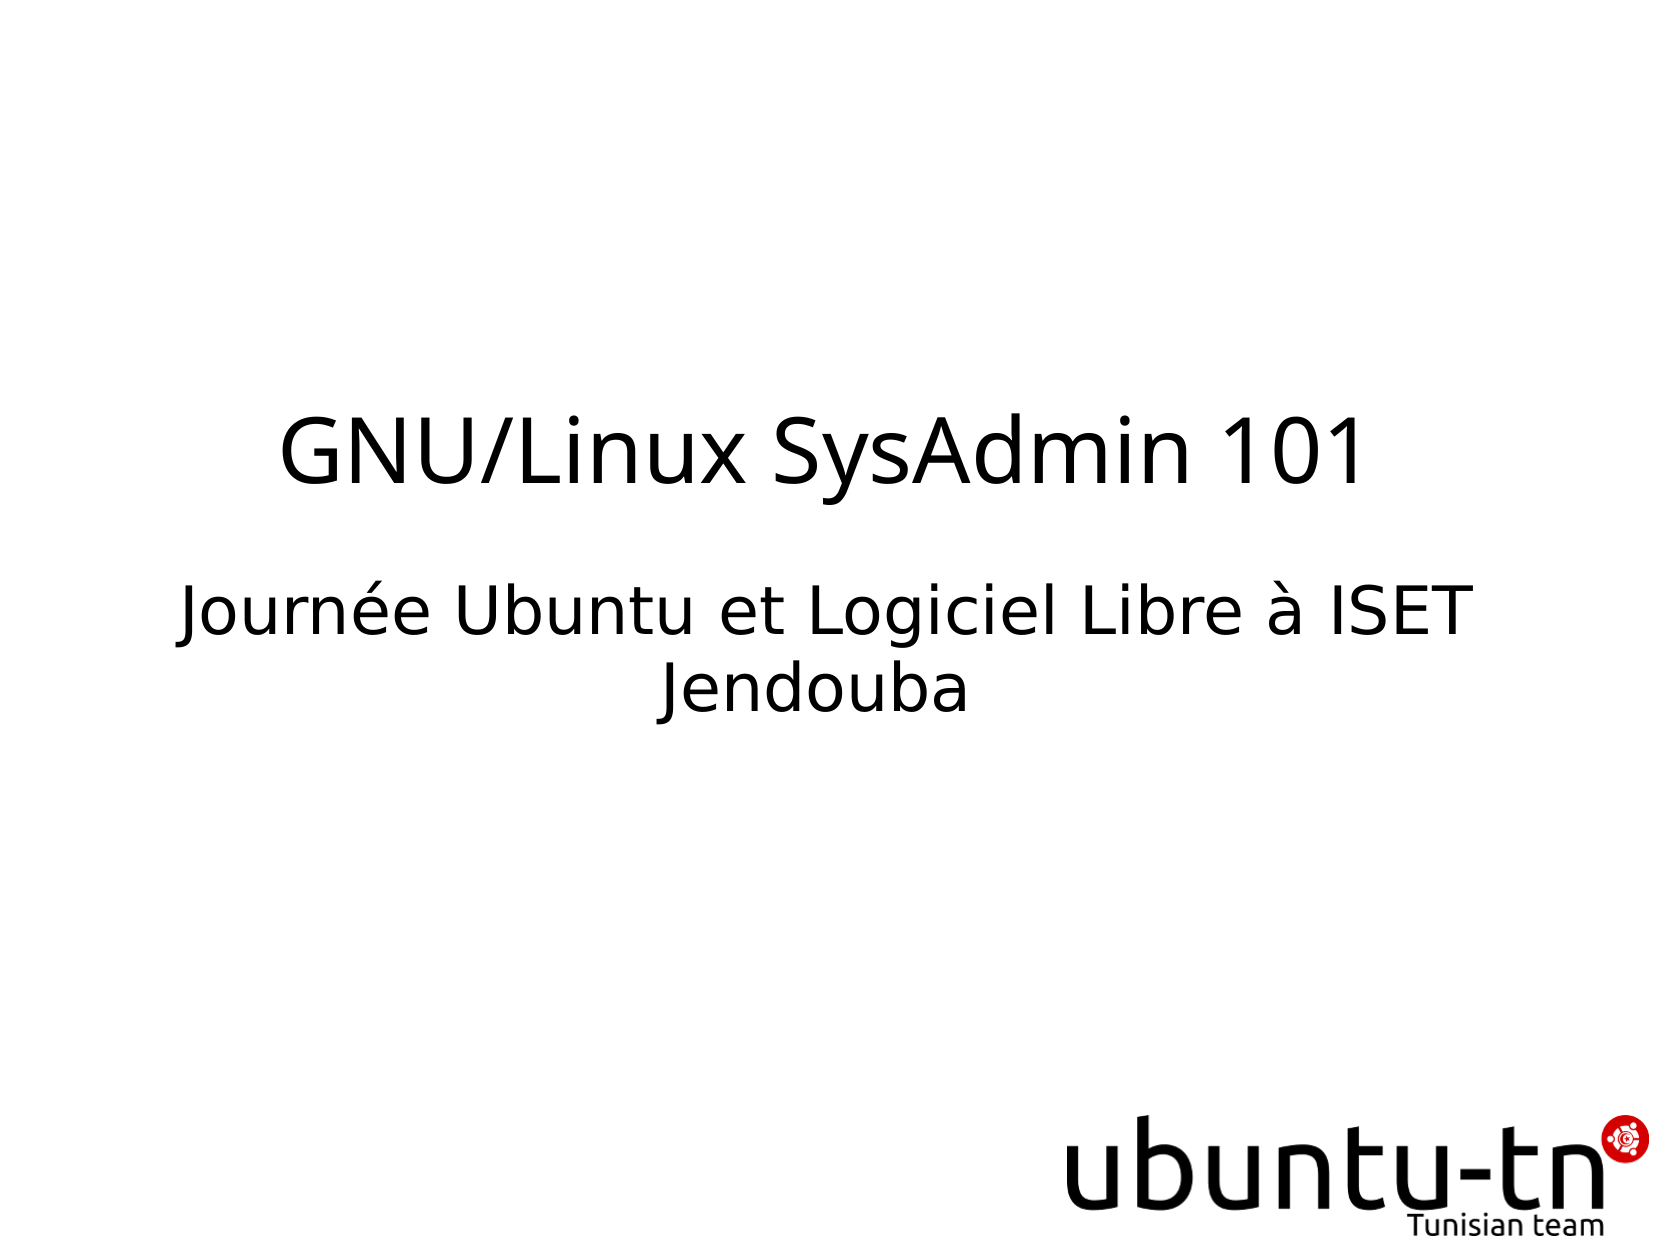

Journée Ubuntu et Logiciel Libre à ISET Jendouba
# GNU/Linux SysAdmin 101